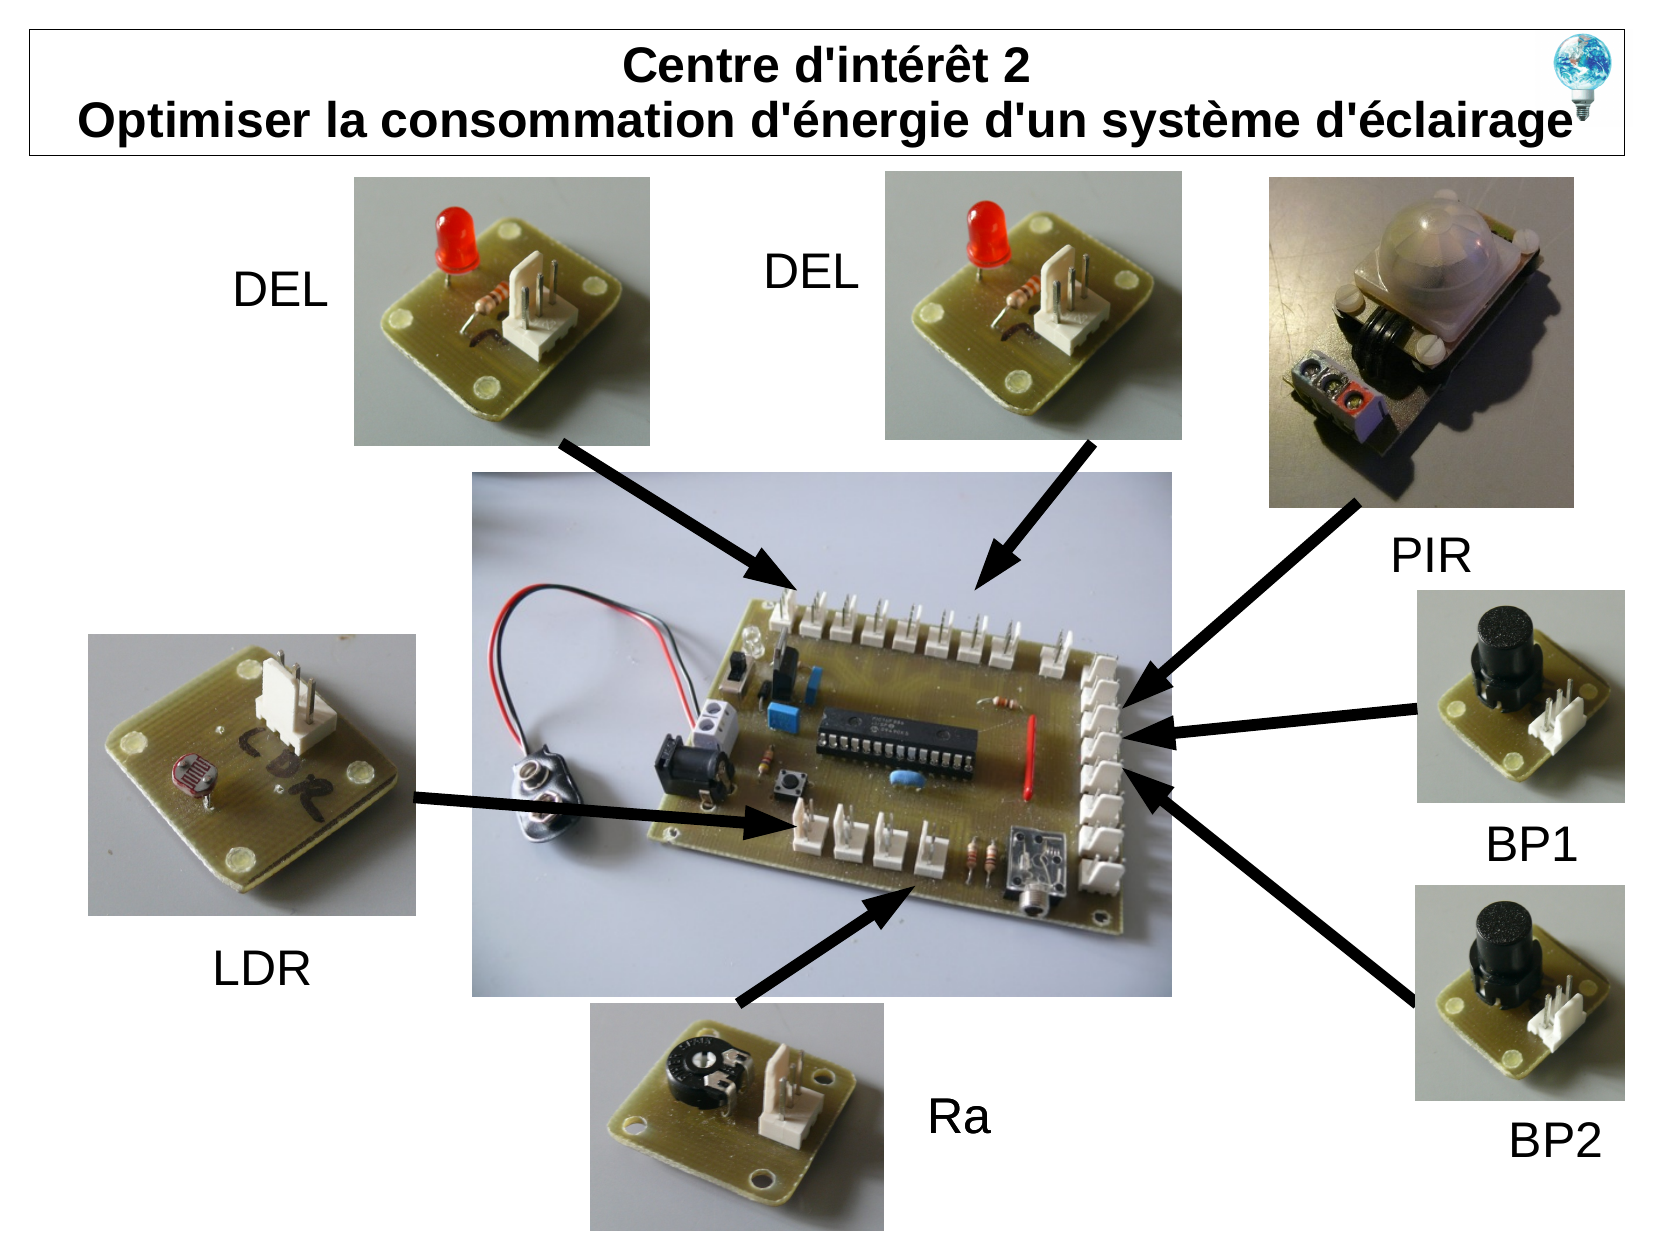

Centre d'intérêt 2
Optimiser la consommation d'énergie d'un système d'éclairage
DEL
DEL
PIR
BP1
LDR
Ra
Ra
BP2